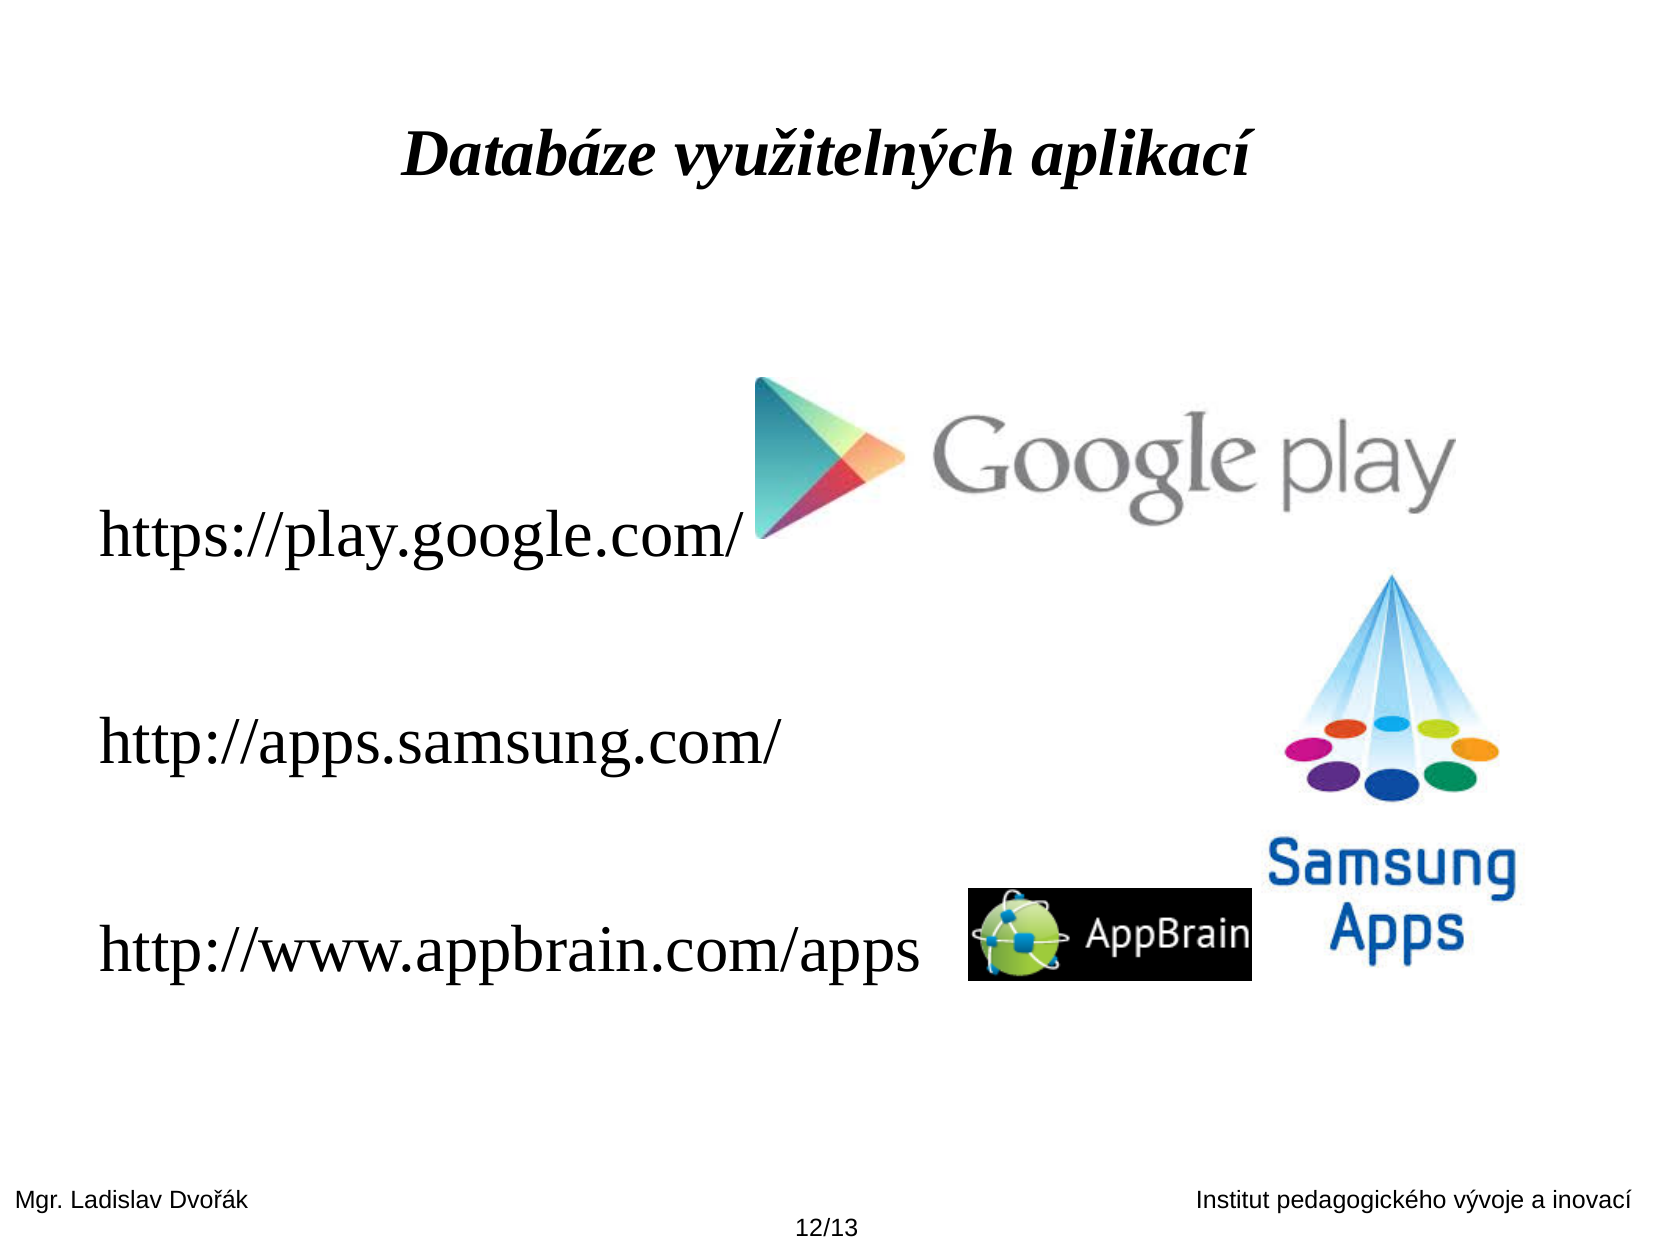

# Databáze využitelných aplikací
 https://play.google.com/
 http://apps.samsung.com/
 http://www.appbrain.com/apps
Mgr. Ladislav Dvořák													Institut pedagogického vývoje a inovací